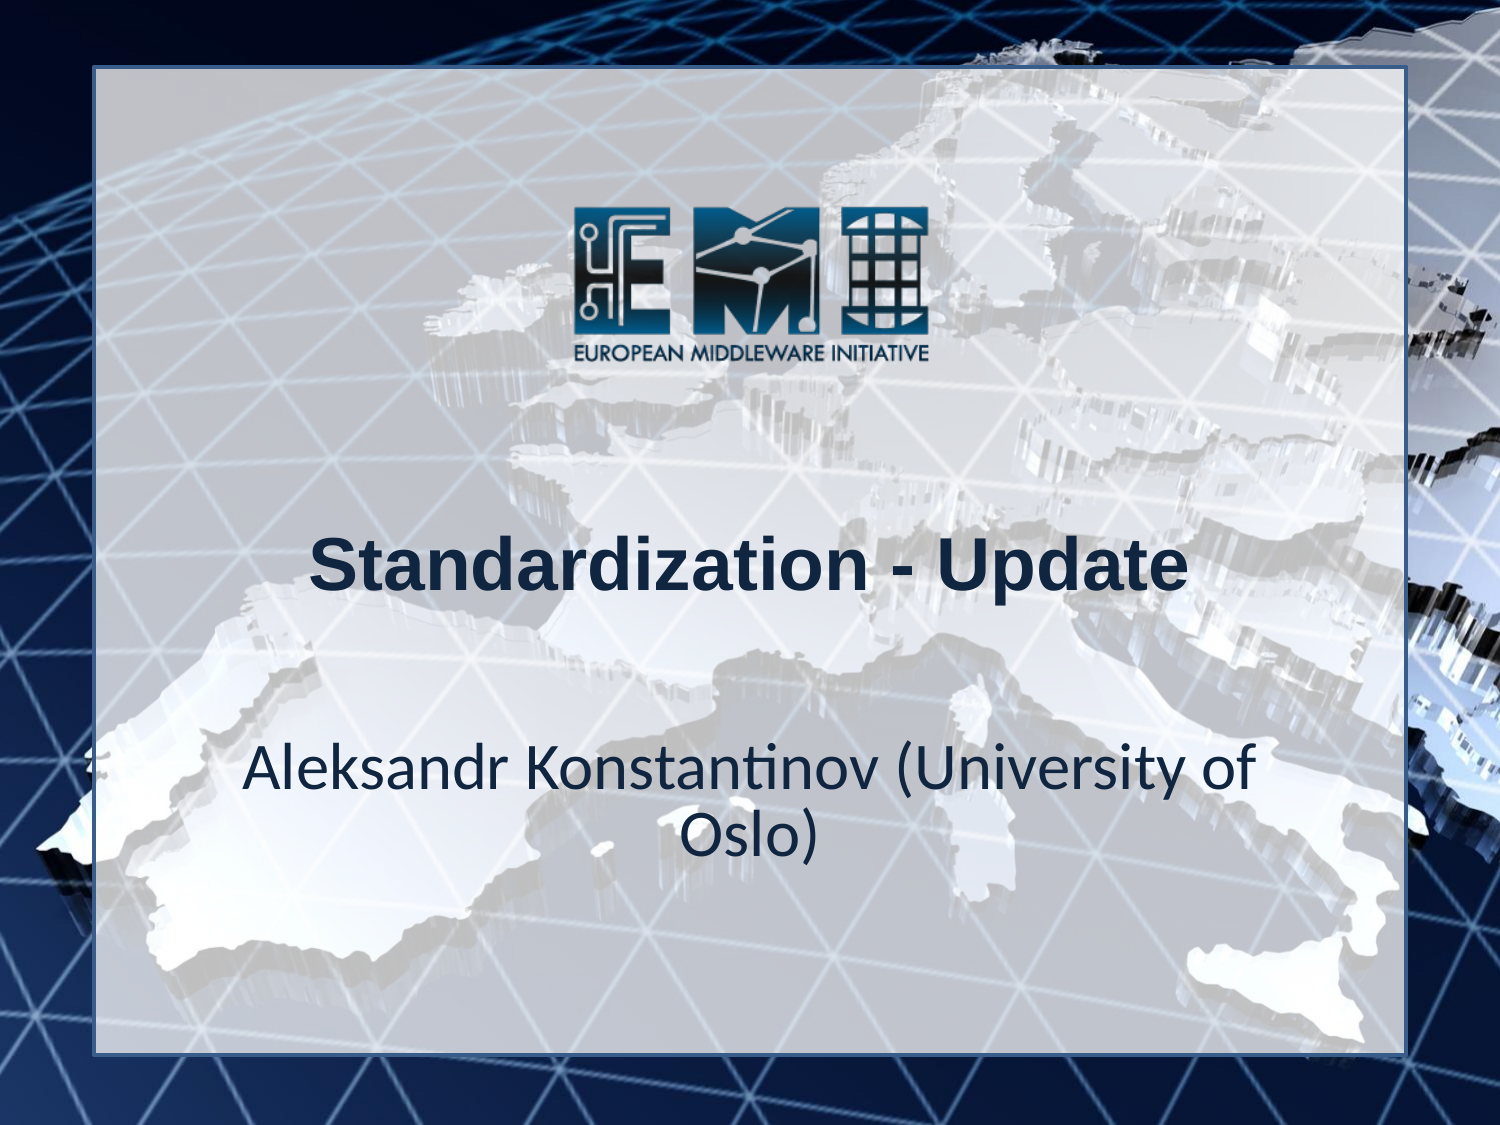

# Standardization - Update
Aleksandr Konstantinov (University of Oslo)